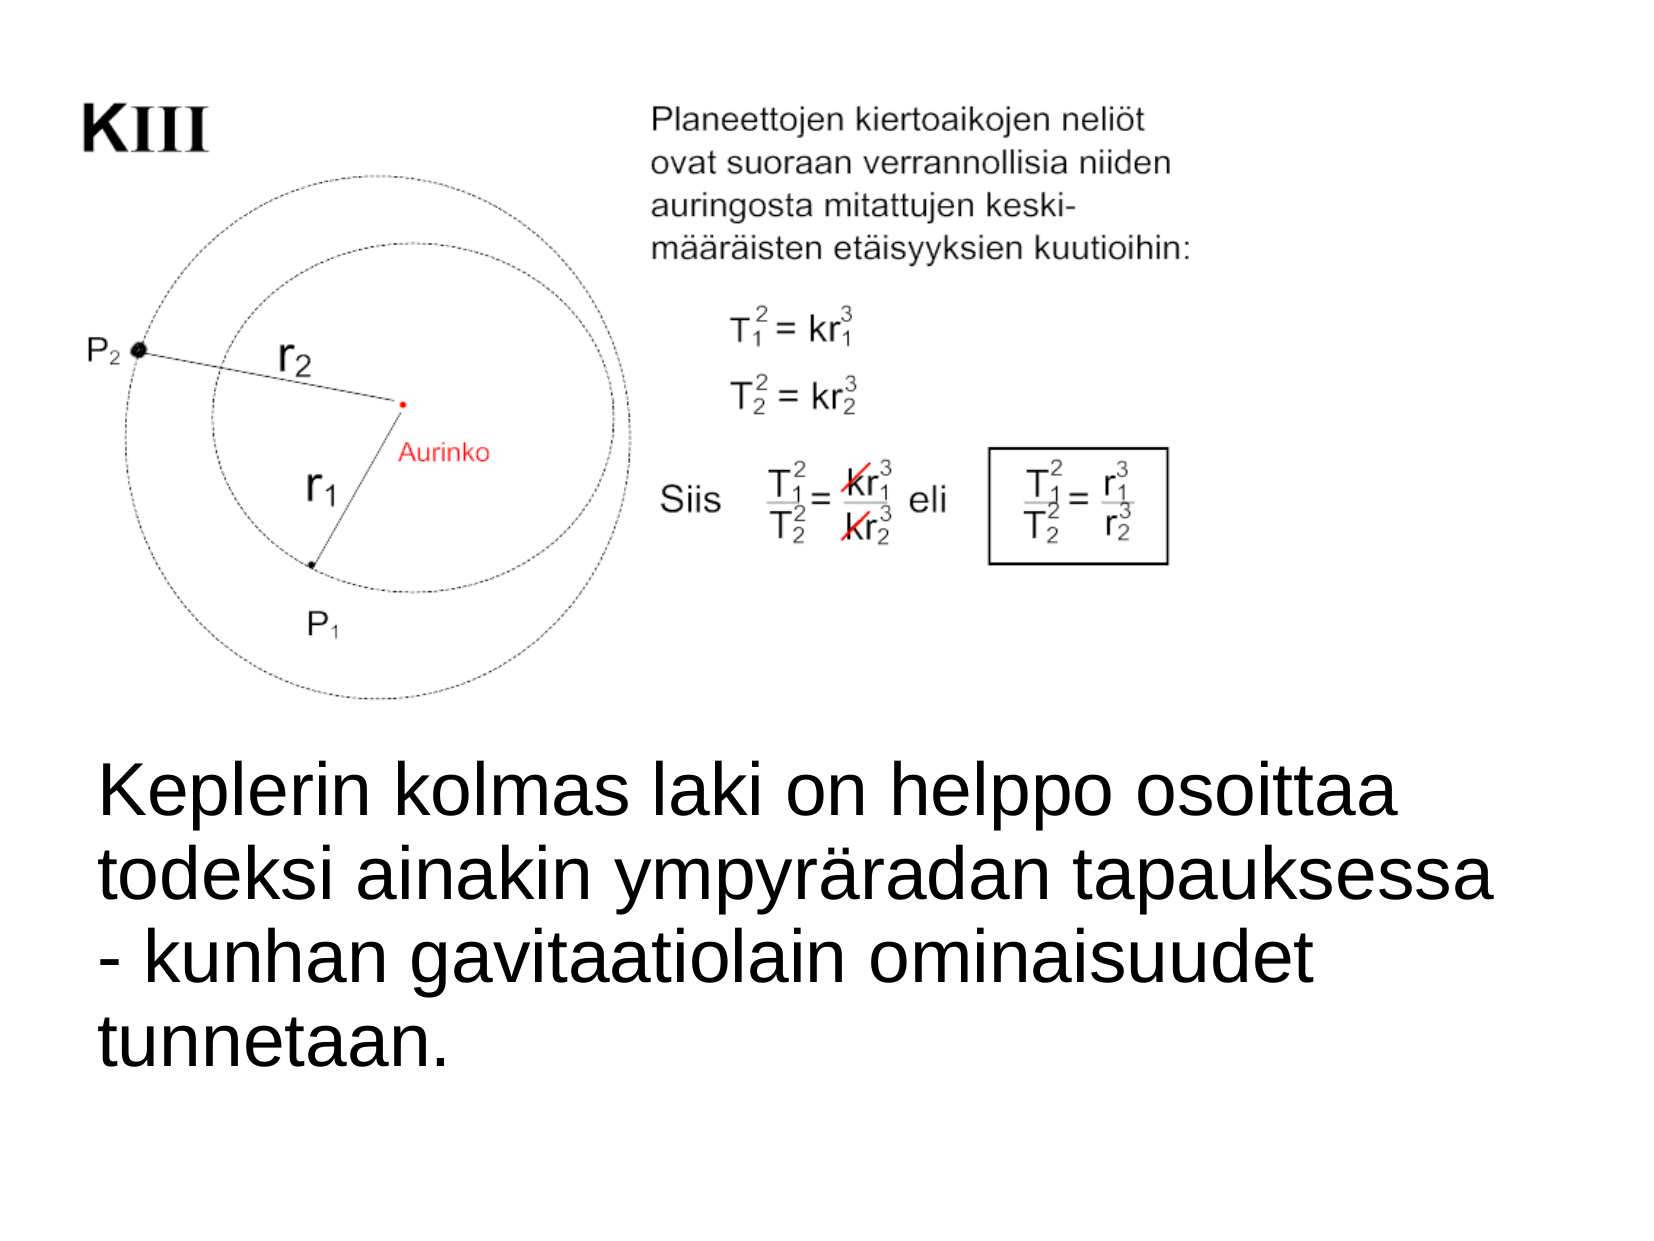

Keplerin kolmas laki on helppo osoittaa
todeksi ainakin ympyräradan tapauksessa
- kunhan gavitaatiolain ominaisuudet
tunnetaan.